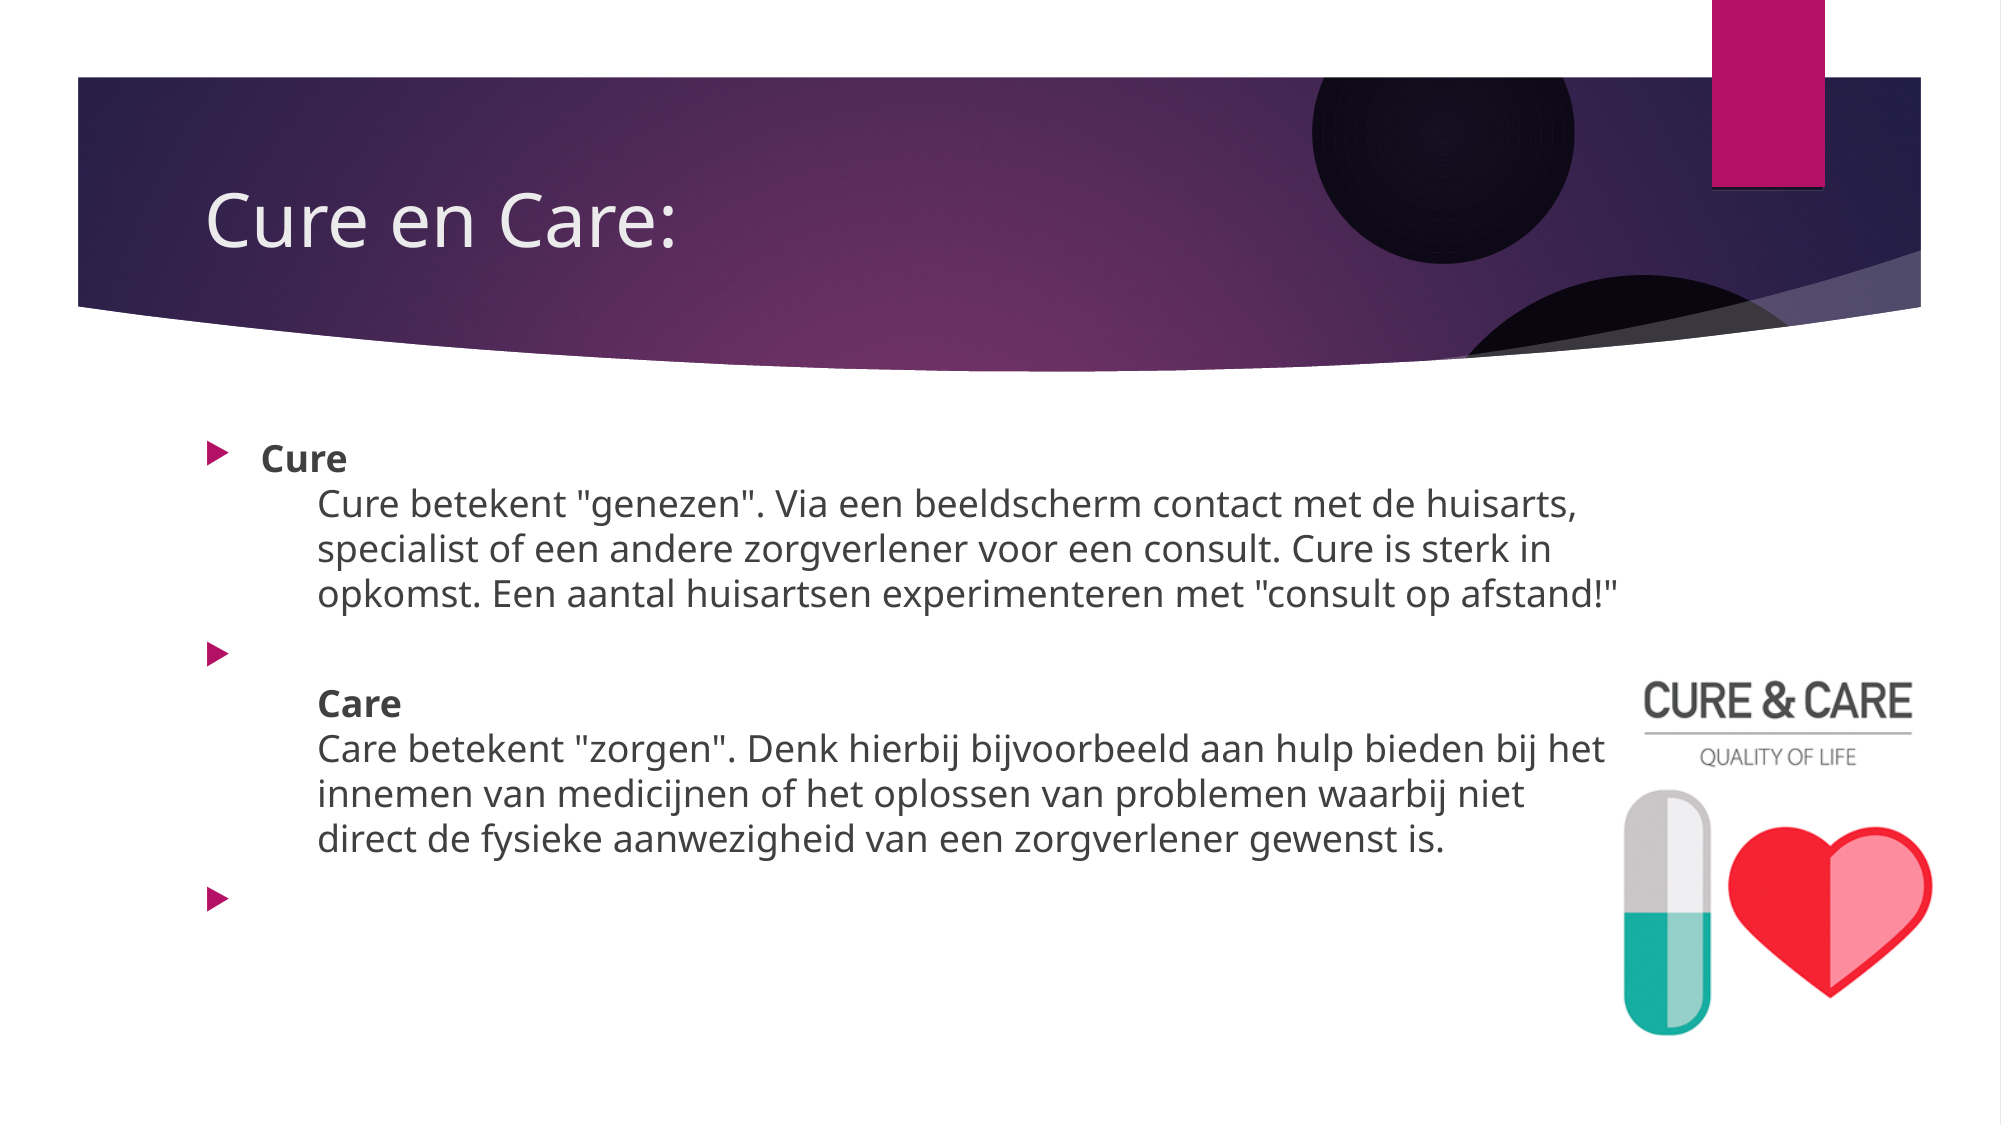

# Cure en Care:
Cure
Cure betekent "genezen". Via een beeldscherm contact met de huisarts, specialist of een andere zorgverlener voor een consult. Cure is sterk in opkomst. Een aantal huisartsen experimenteren met "consult op afstand!"
Care
Care betekent "zorgen". Denk hierbij bijvoorbeeld aan hulp bieden bij het innemen van medicijnen of het oplossen van problemen waarbij niet direct de fysieke aanwezigheid van een zorgverlener gewenst is.